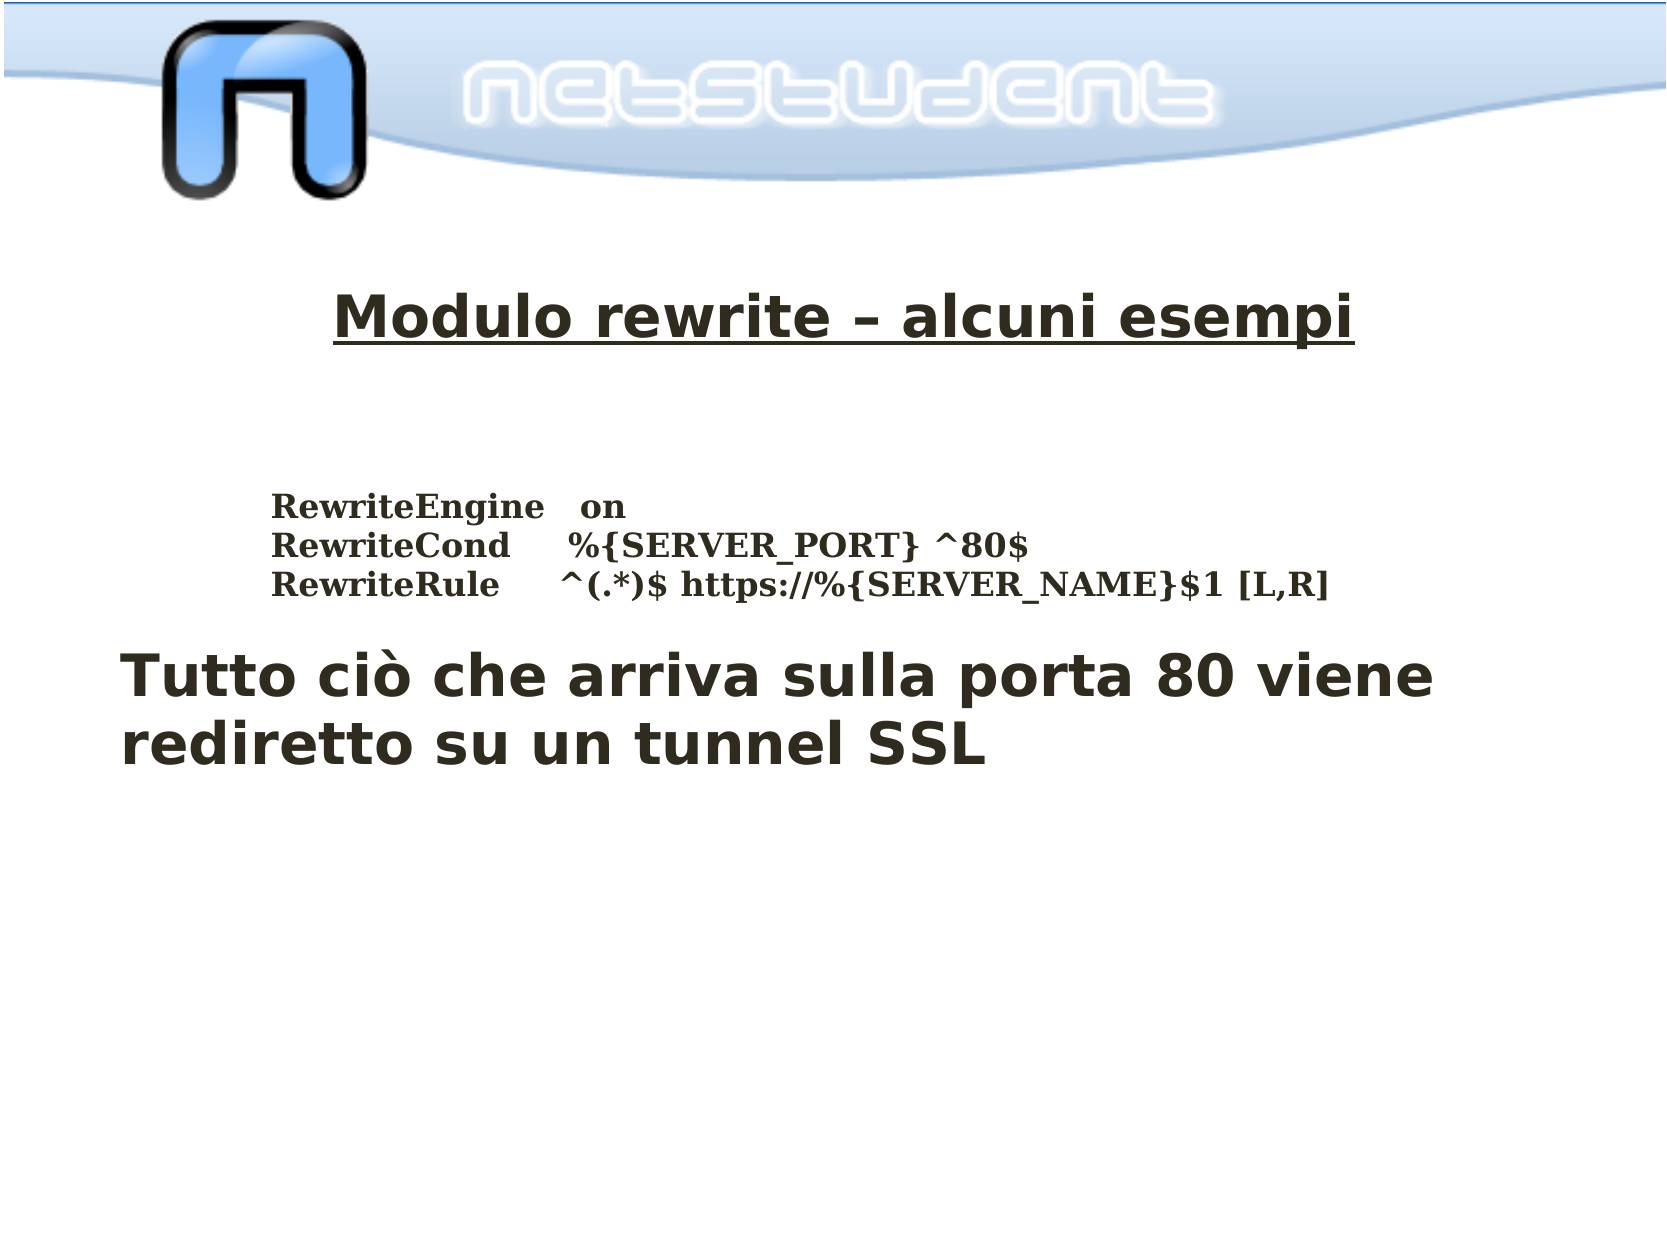

Modulo rewrite – alcuni esempi
	RewriteEngine on
	RewriteCond %{SERVER_PORT} ^80$
	RewriteRule ^(.*)$ https://%{SERVER_NAME}$1 [L,R]
Tutto ciò che arriva sulla porta 80 viene rediretto su un tunnel SSL